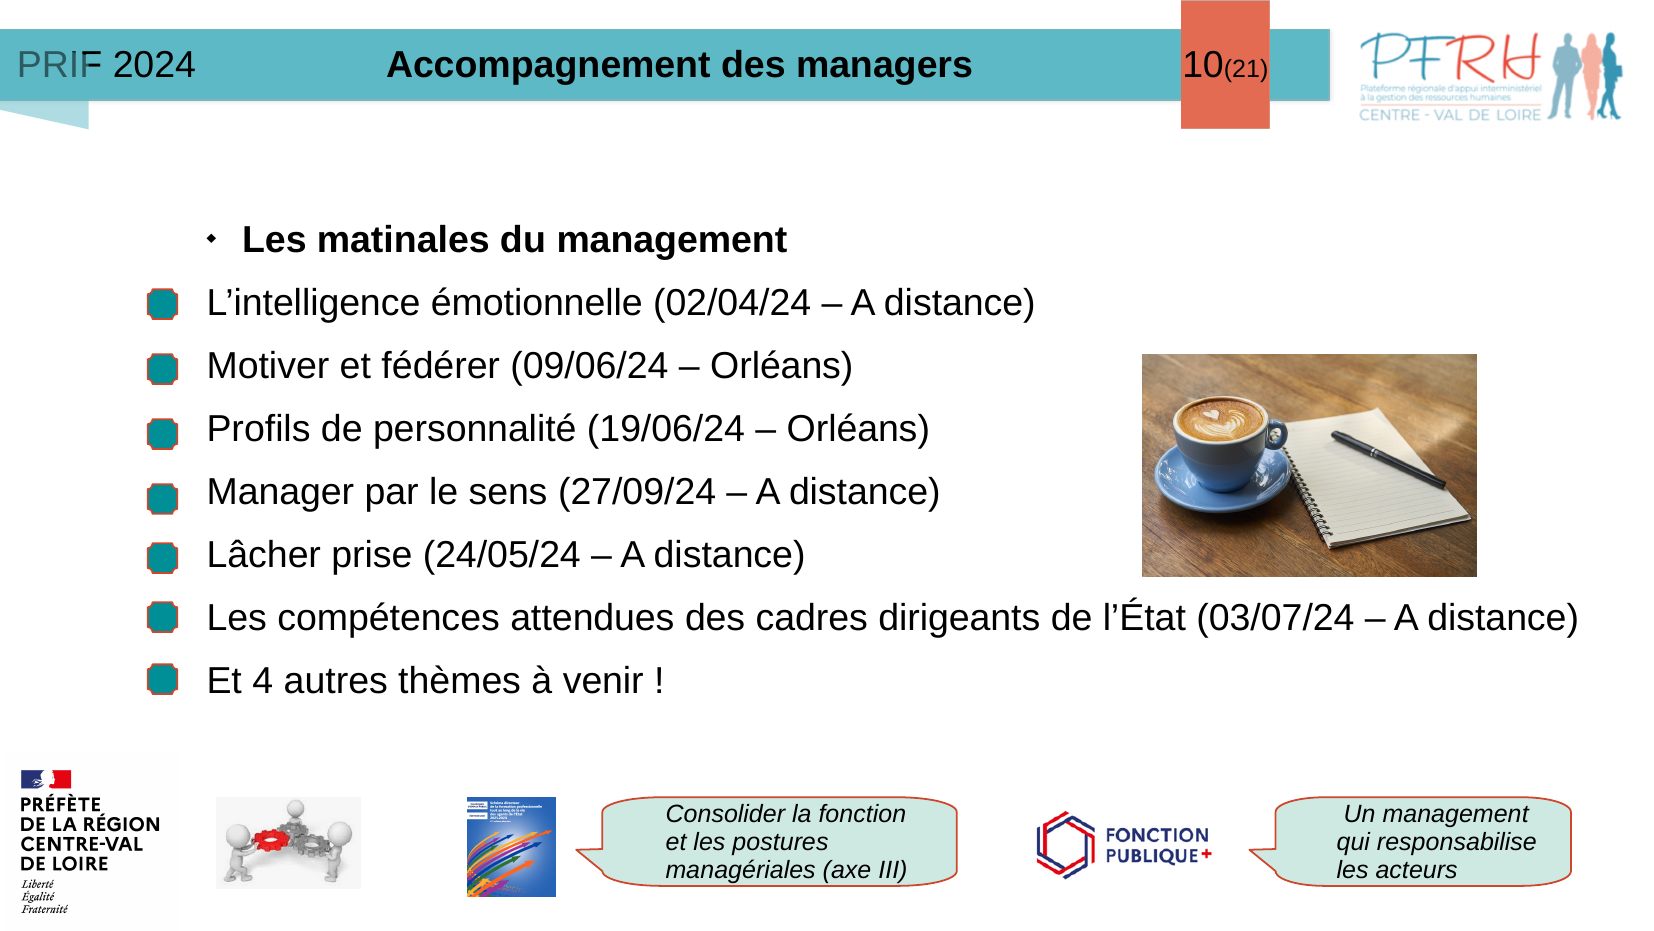

10(21)
PRIF 2024			Accompagnement des managers
Les matinales du management
L’intelligence émotionnelle (02/04/24 – A distance)
Motiver et fédérer (09/06/24 – Orléans)
Profils de personnalité (19/06/24 – Orléans)
Manager par le sens (27/09/24 – A distance)
Lâcher prise (24/05/24 – A distance)
Les compétences attendues des cadres dirigeants de l’État (03/07/24 – A distance)
Et 4 autres thèmes à venir !
Consolider la fonction et les postures managériales (axe III)
 Un management qui responsabilise les acteurs